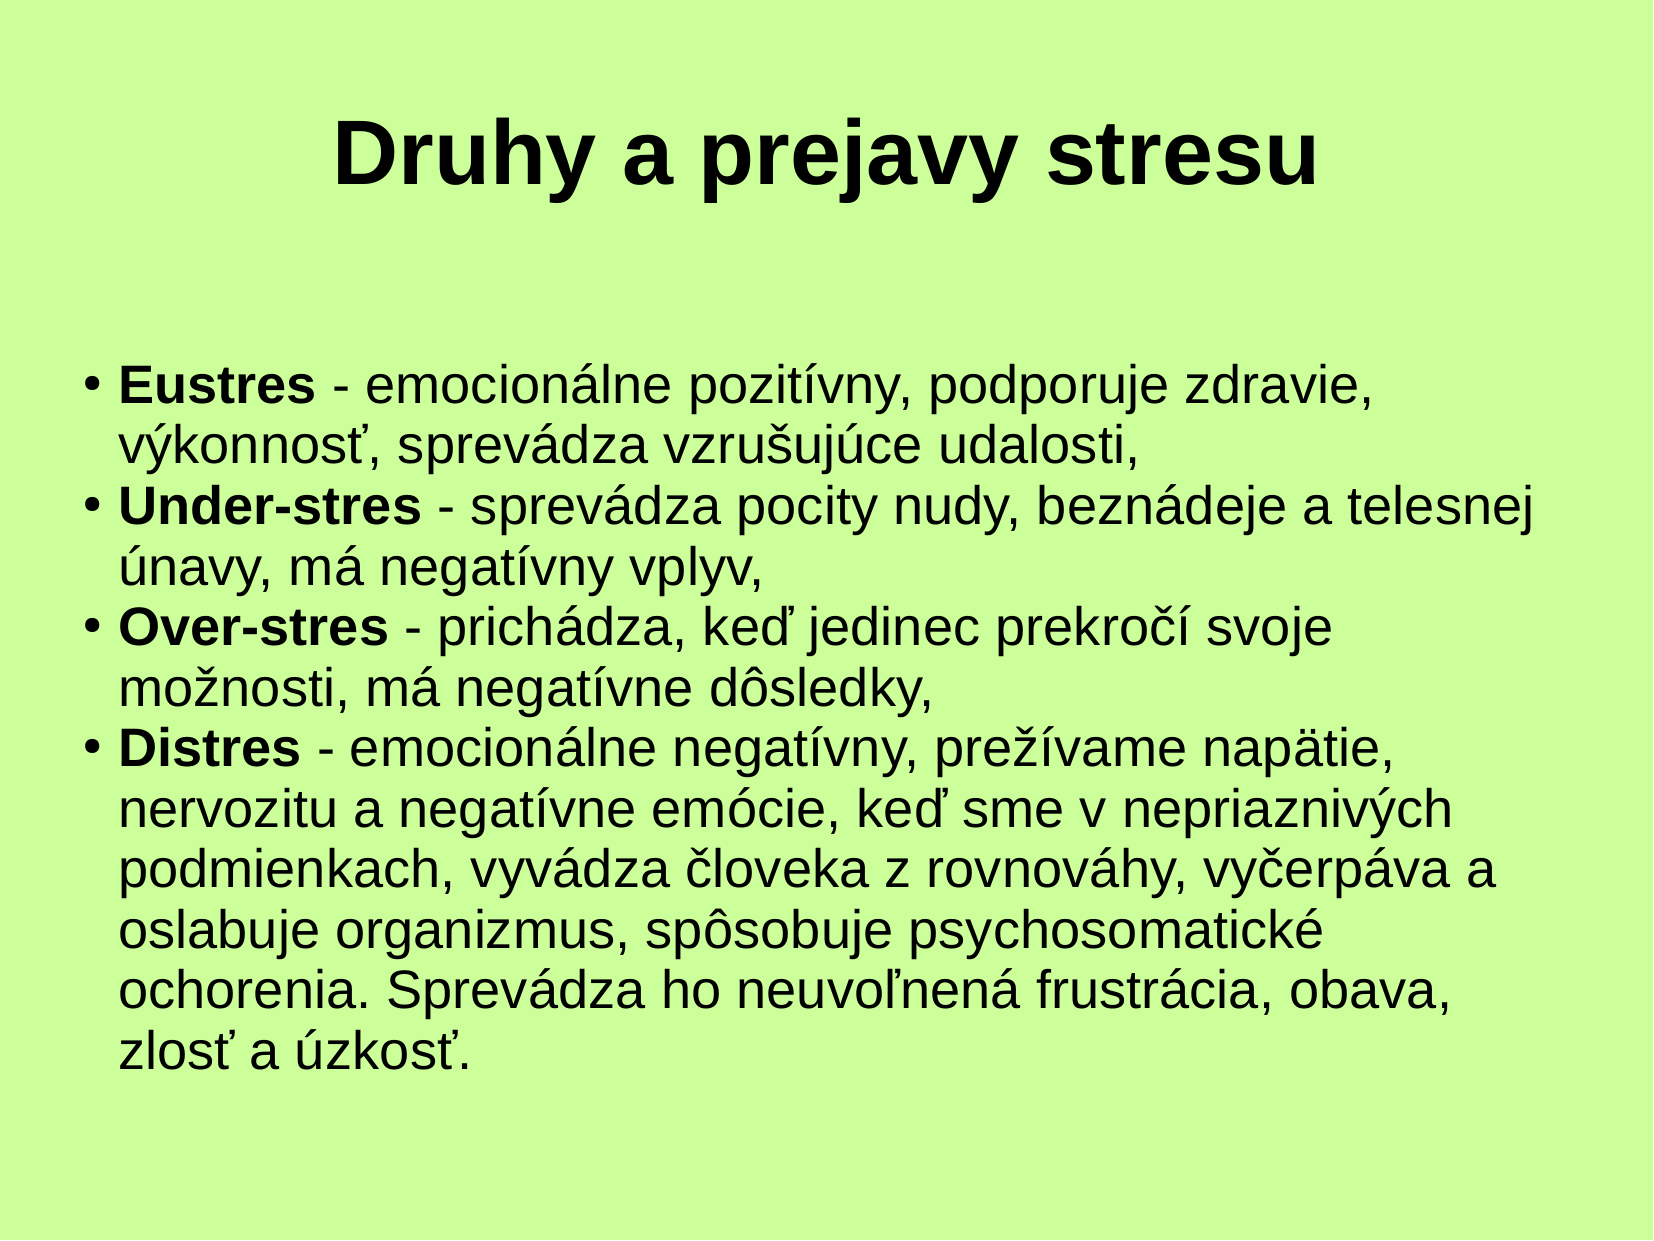

# Druhy a prejavy stresu
Eustres - emocionálne pozitívny, podporuje zdravie, výkonnosť, sprevádza vzrušujúce udalosti,
Under-stres - sprevádza pocity nudy, beznádeje a telesnej únavy, má negatívny vplyv,
Over-stres - prichádza, keď jedinec prekročí svoje možnosti, má negatívne dôsledky,
Distres - emocionálne negatívny, prežívame napätie, nervozitu a negatívne emócie, keď sme v nepriaznivých podmienkach, vyvádza človeka z rovnováhy, vyčerpáva a oslabuje organizmus, spôsobuje psychosomatické ochorenia. Sprevádza ho neuvoľnená frustrácia, obava, zlosť a úzkosť.